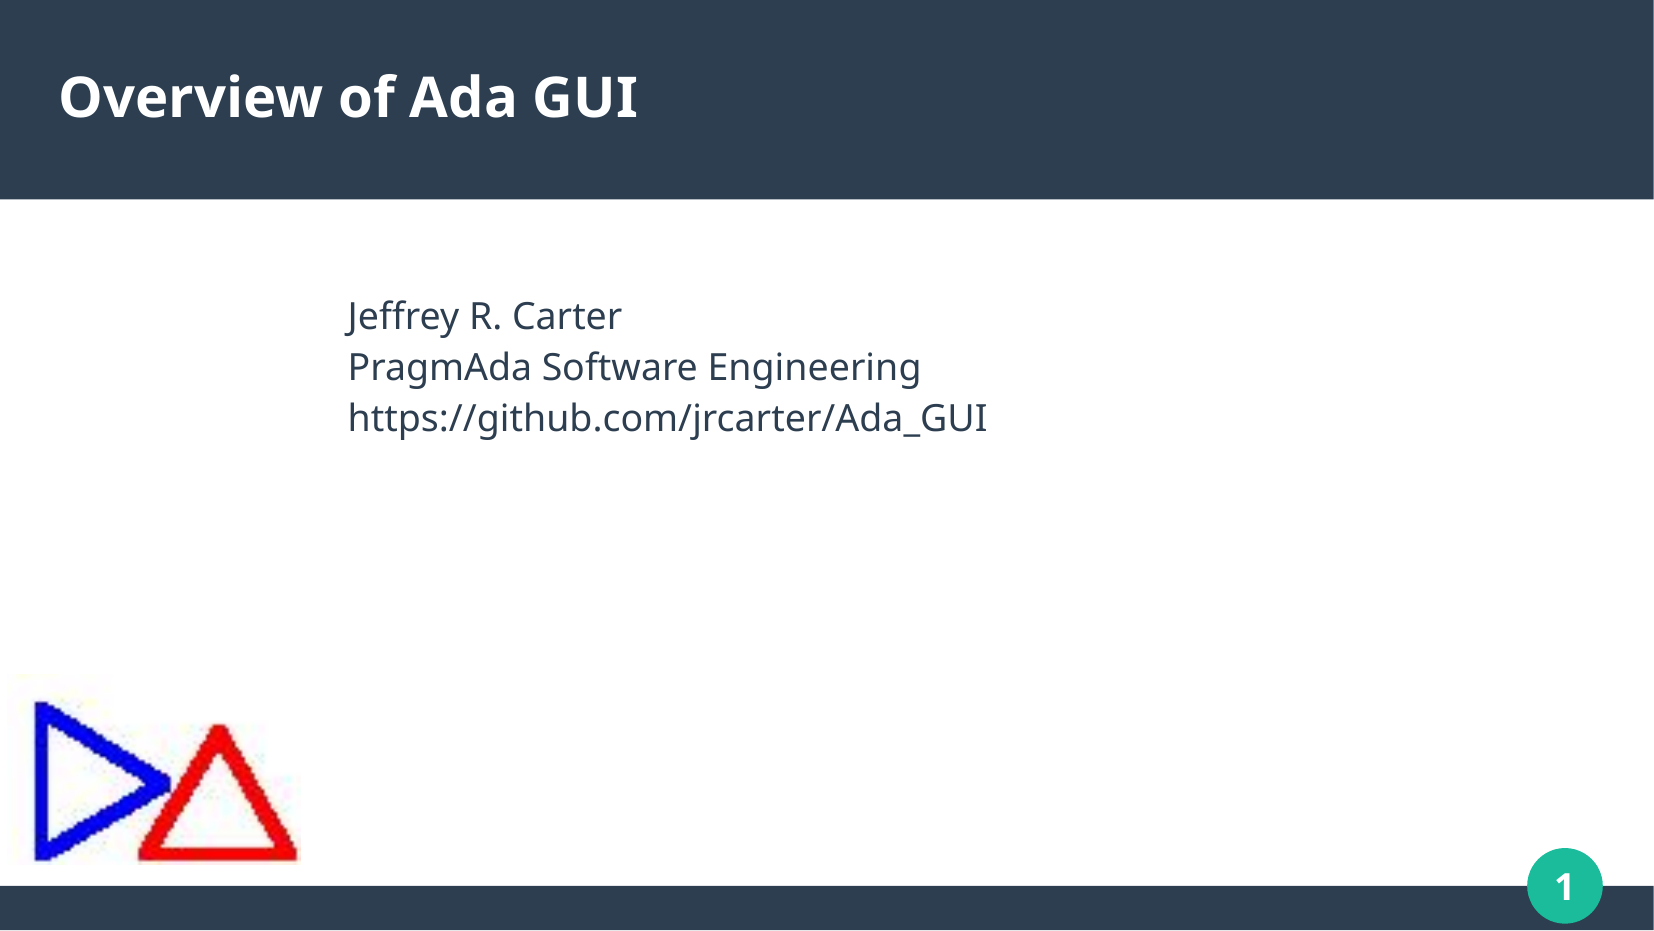

# Overview of Ada GUI
Jeffrey R. Carter
PragmAda Software Engineering
https://github.com/jrcarter/Ada_GUI